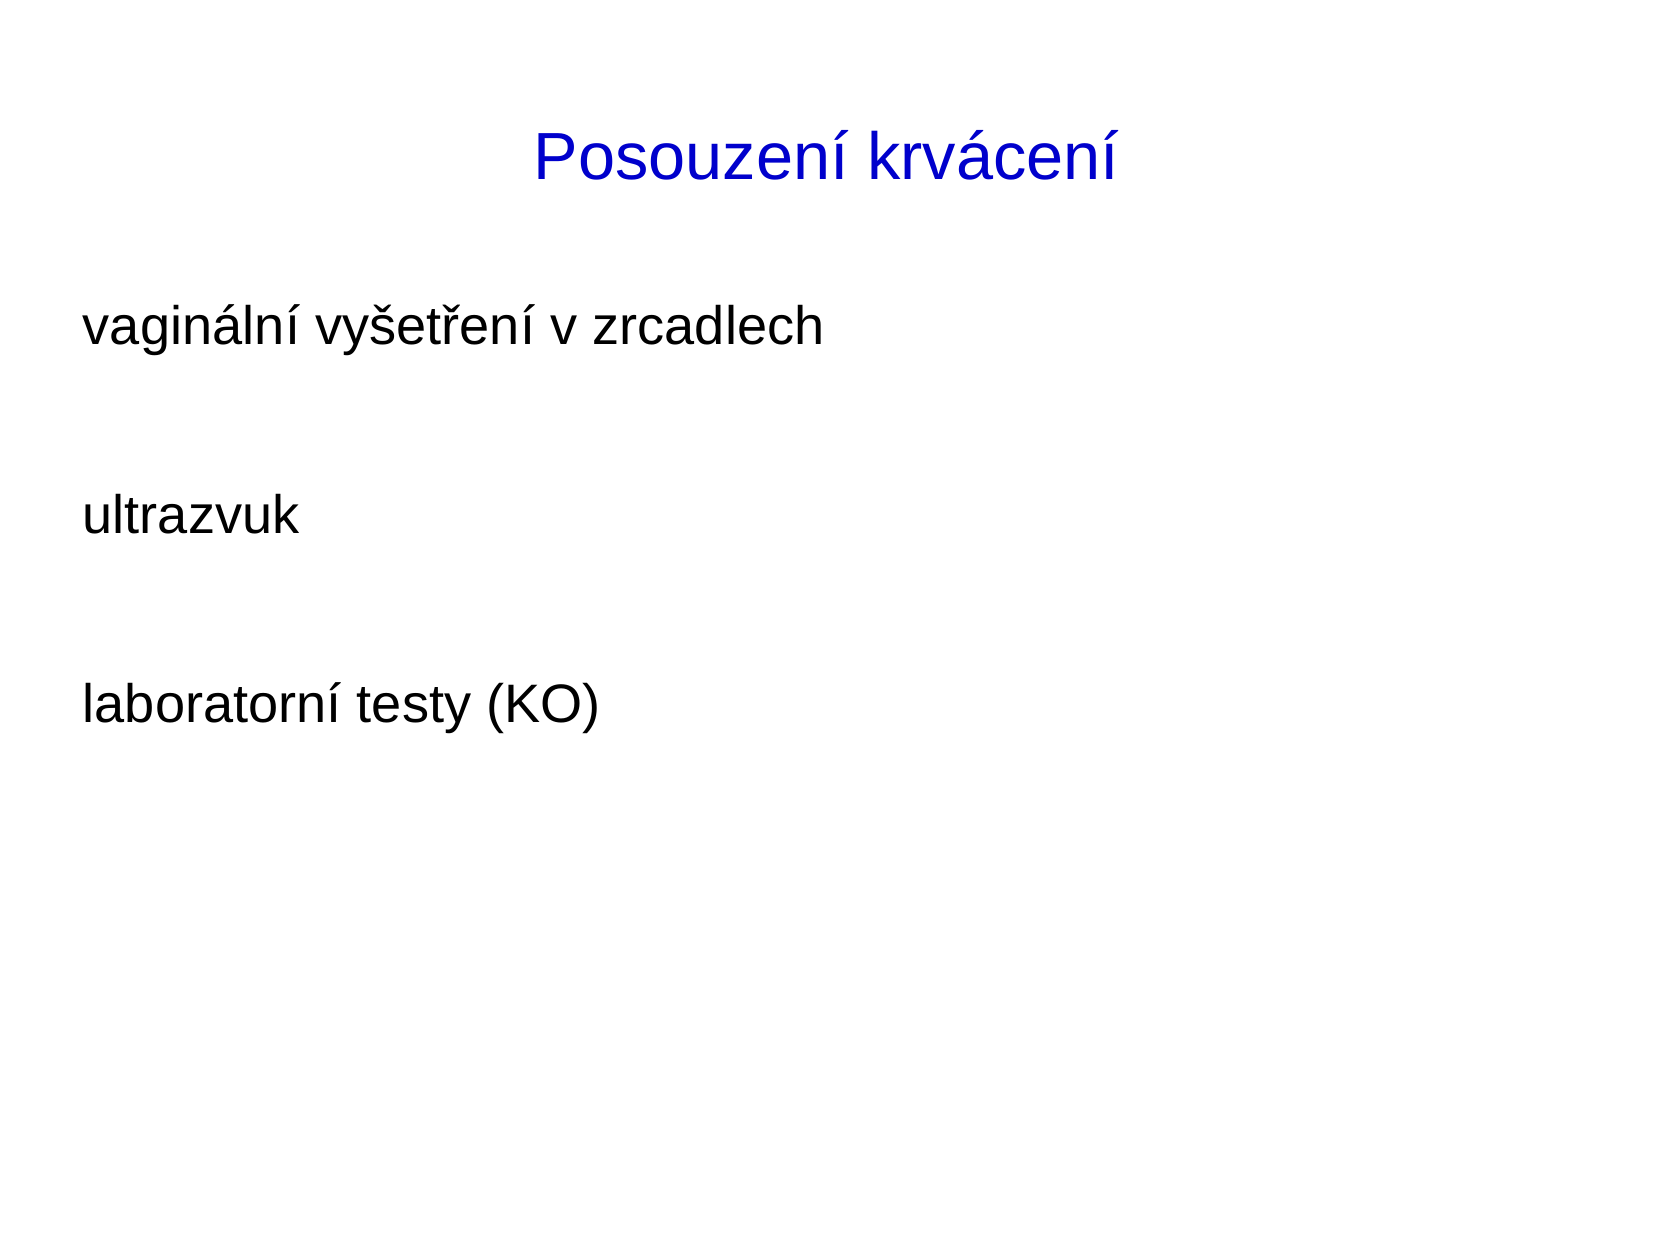

# Posouzení krvácení
vaginální vyšetření v zrcadlech
ultrazvuk
laboratorní testy (KO)